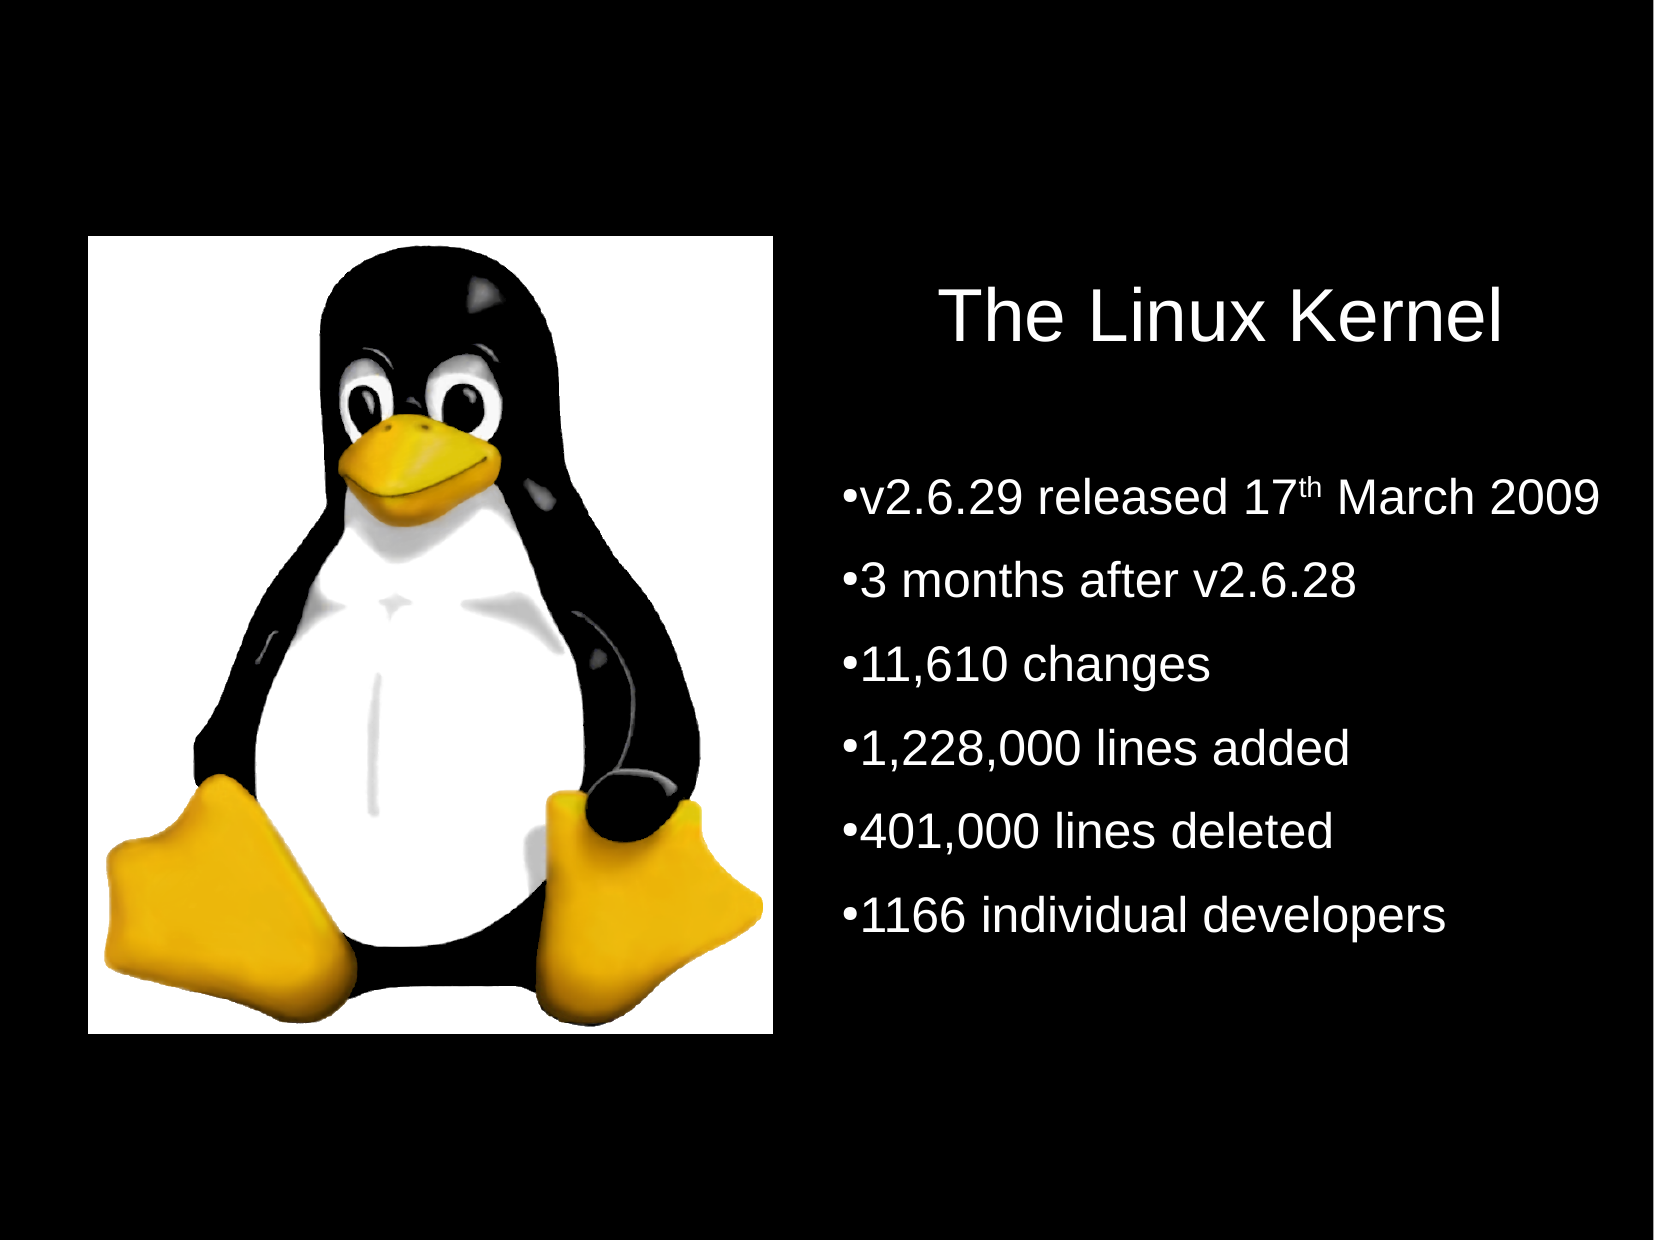

The Linux Kernel
v2.6.29 released 17th March 2009
3 months after v2.6.28
11,610 changes
1,228,000 lines added
401,000 lines deleted
1166 individual developers